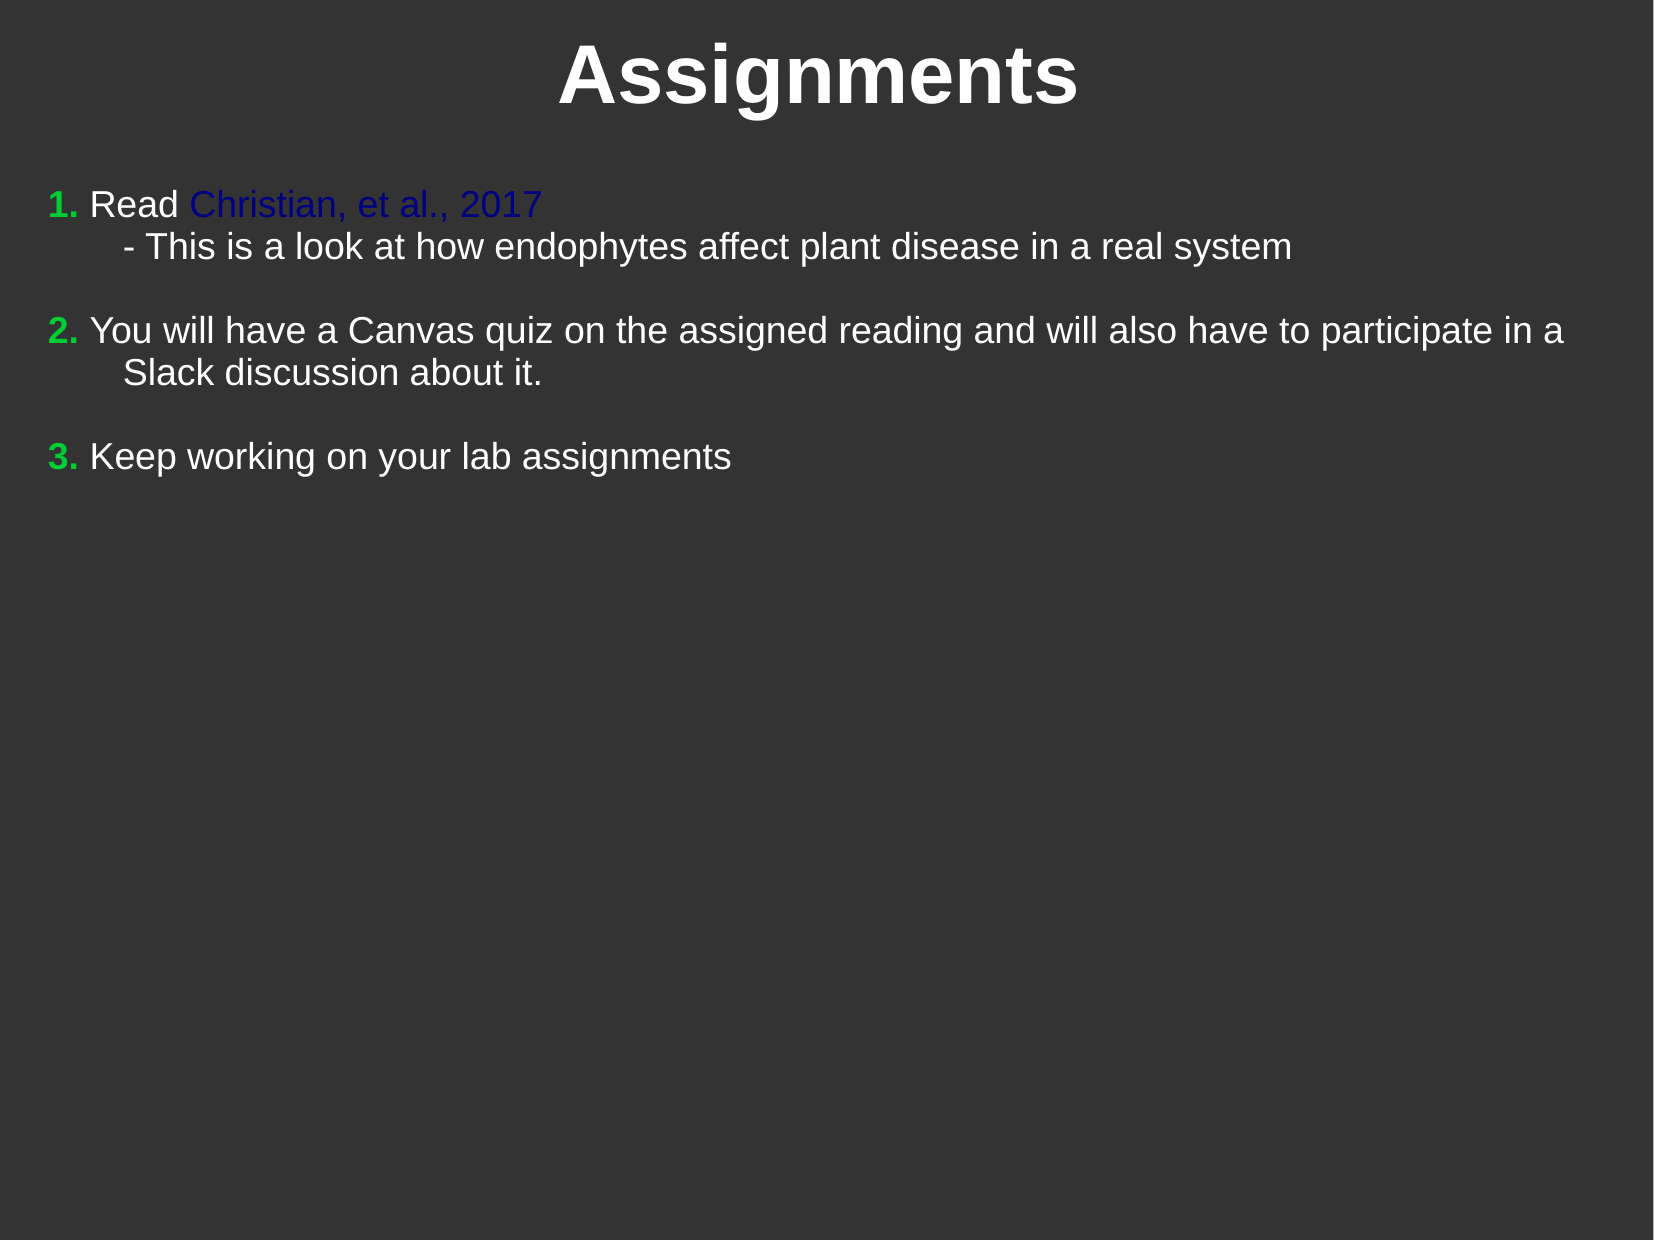

Assignments
1. Read Christian, et al., 2017
	- This is a look at how endophytes affect plant disease in a real system
2. You will have a Canvas quiz on the assigned reading and will also have to participate in a 	Slack discussion about it.
3. Keep working on your lab assignments